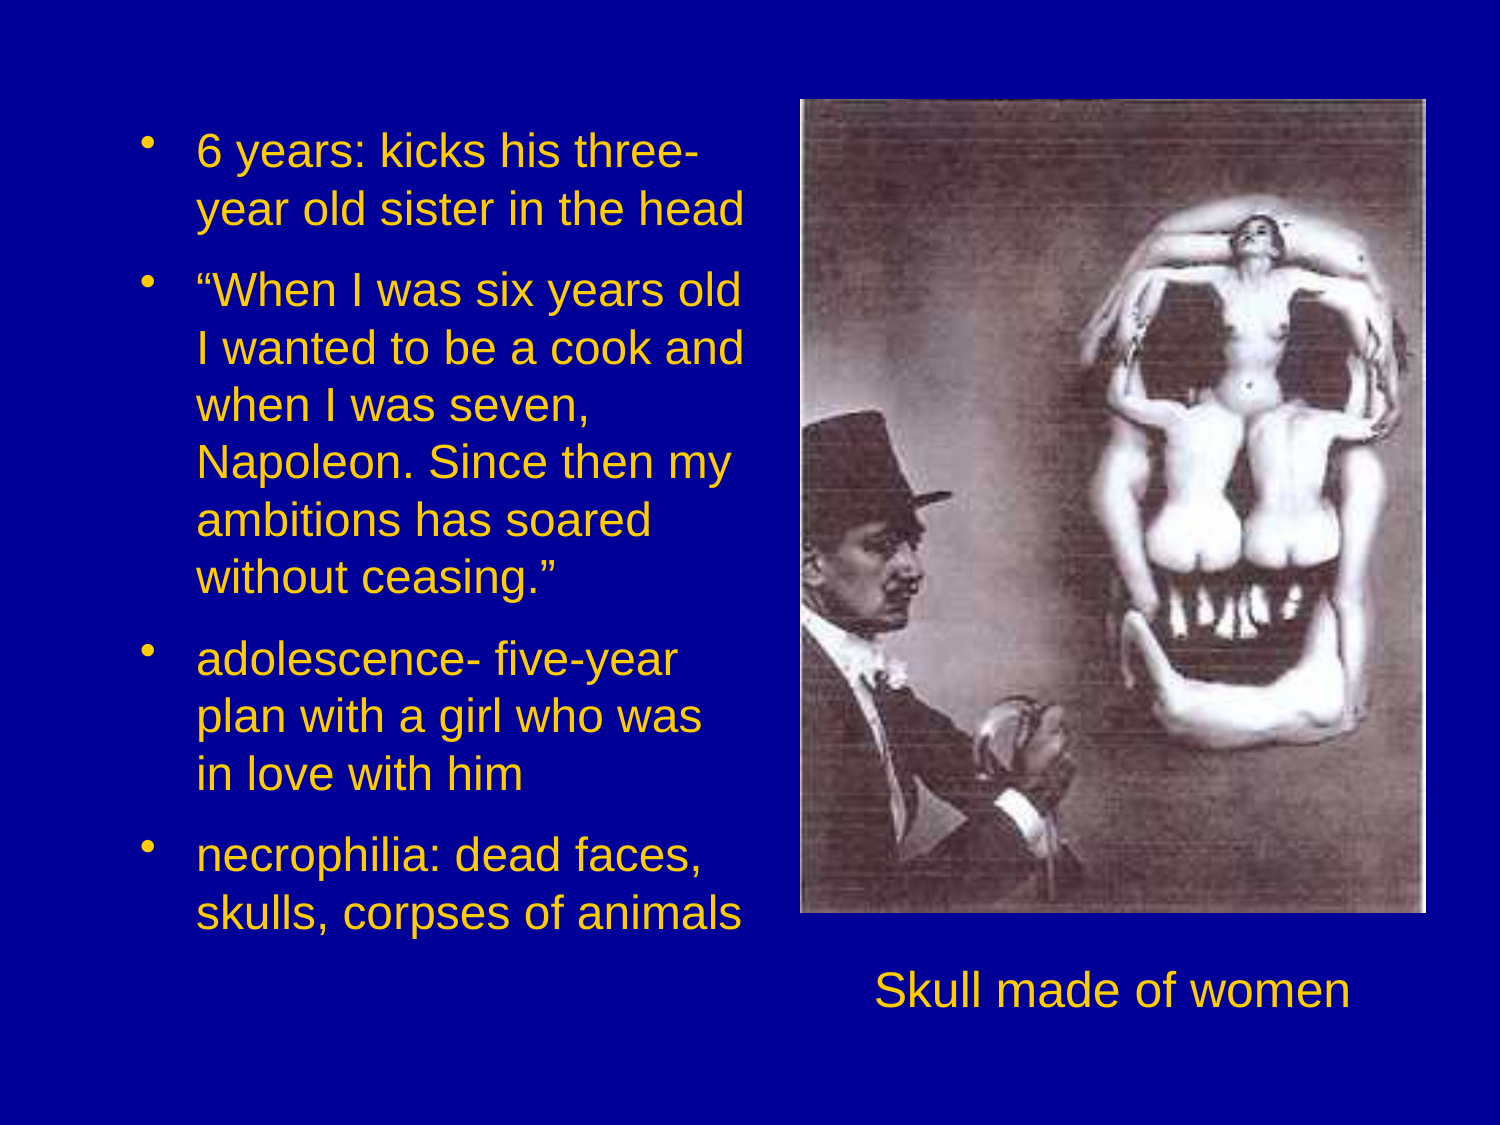

Skull made of women
6 years: kicks his three-year old sister in the head
“When I was six years old I wanted to be a cook and when I was seven, Napoleon. Since then my ambitions has soared without ceasing.”
adolescence- five-year plan with a girl who was in love with him
necrophilia: dead faces, skulls, corpses of animals